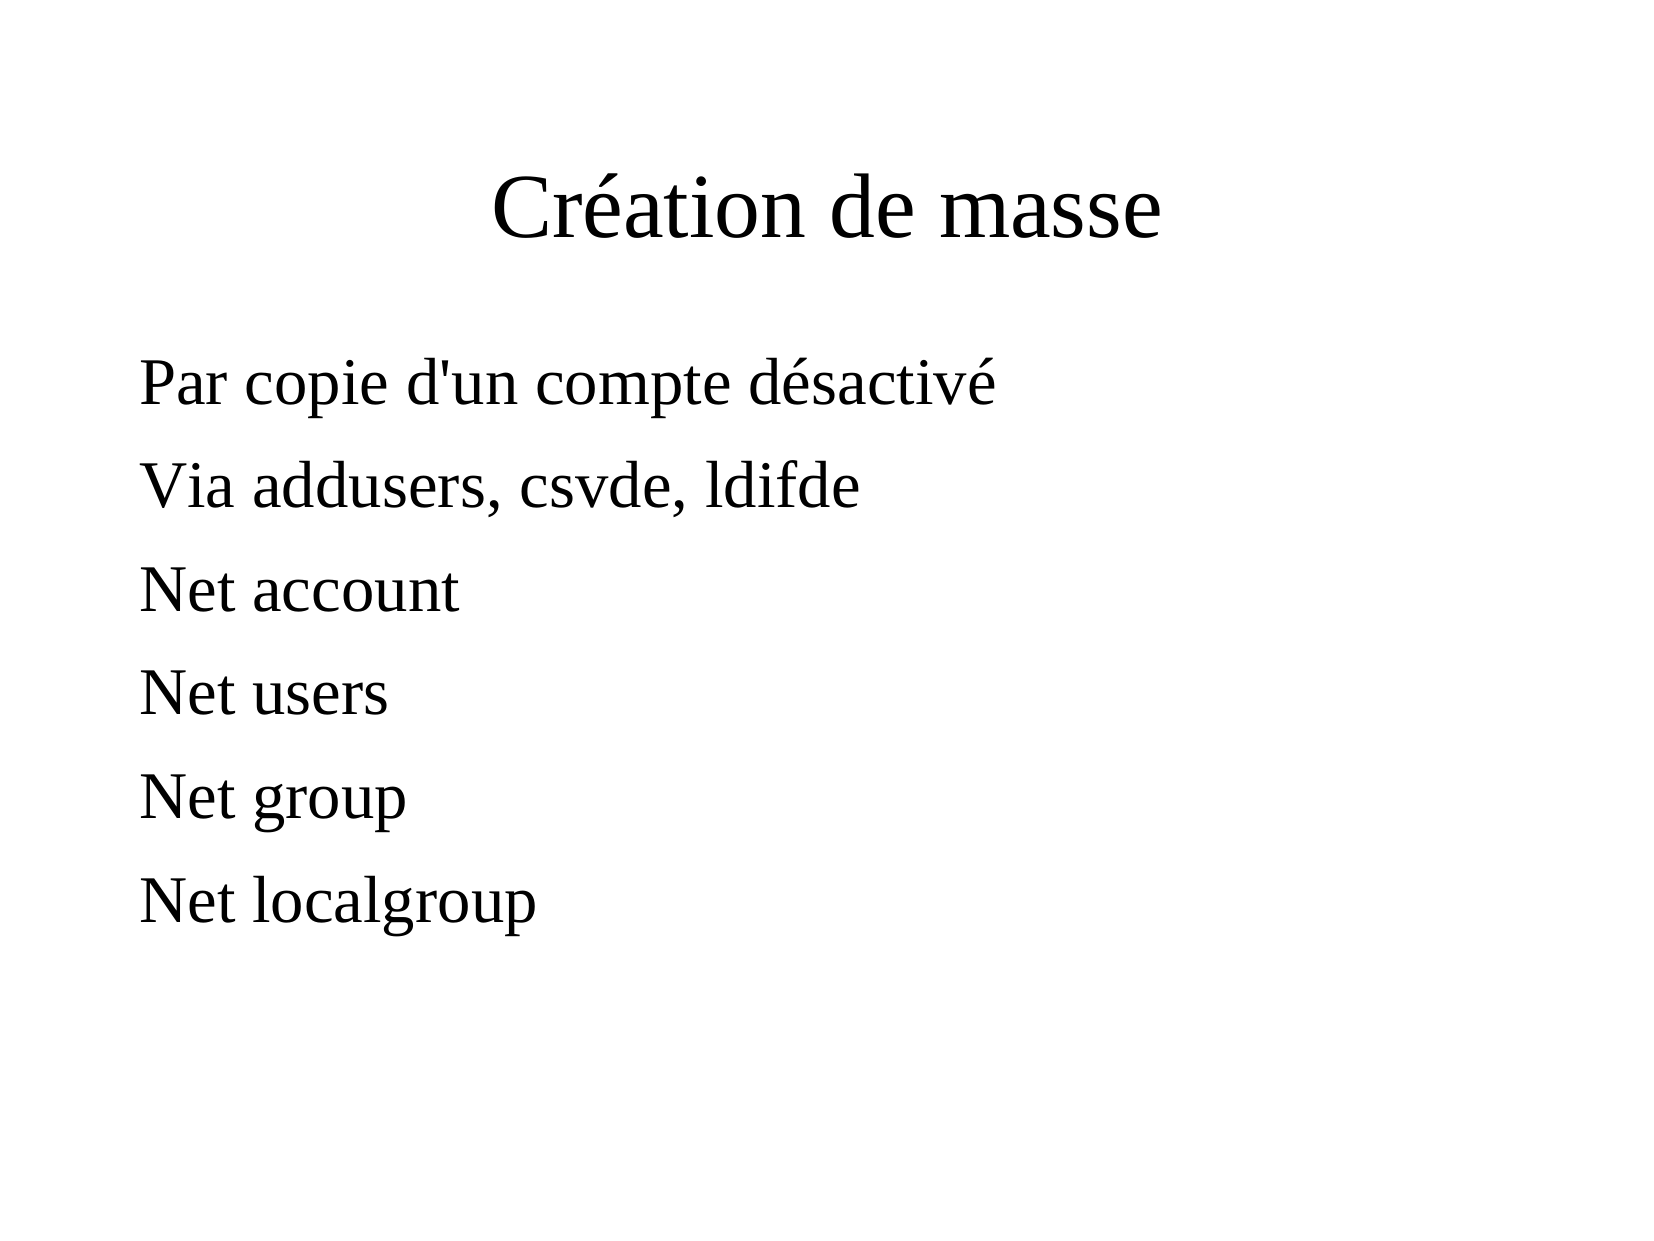

# Création de masse
Par copie d'un compte désactivé
Via addusers, csvde, ldifde
Net account
Net users
Net group
Net localgroup